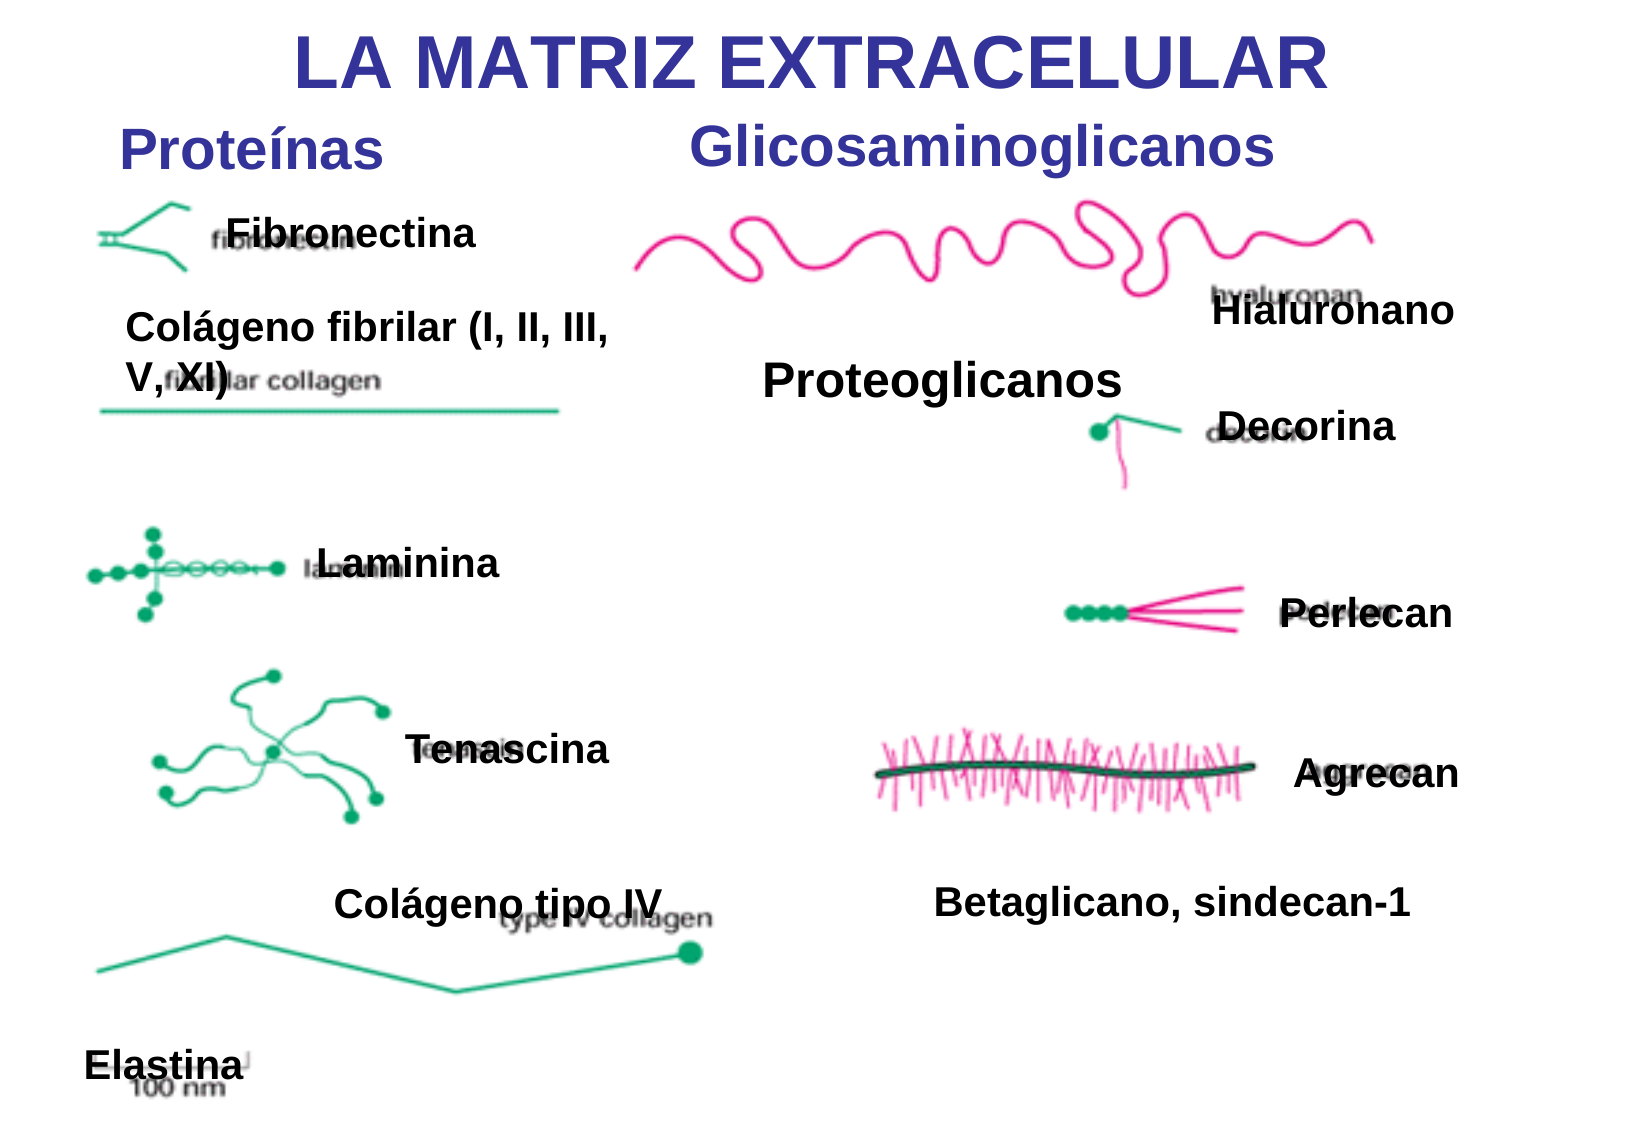

LA MATRIZ EXTRACELULAR
Glicosaminoglicanos
Proteínas
Fibronectina
Hialuronano
Colágeno fibrilar (I, II, III, V, XI)
Proteoglicanos
Decorina
Laminina
Perlecan
Tenascina
Agrecan
Betaglicano, sindecan-1
Colágeno tipo IV
Elastina